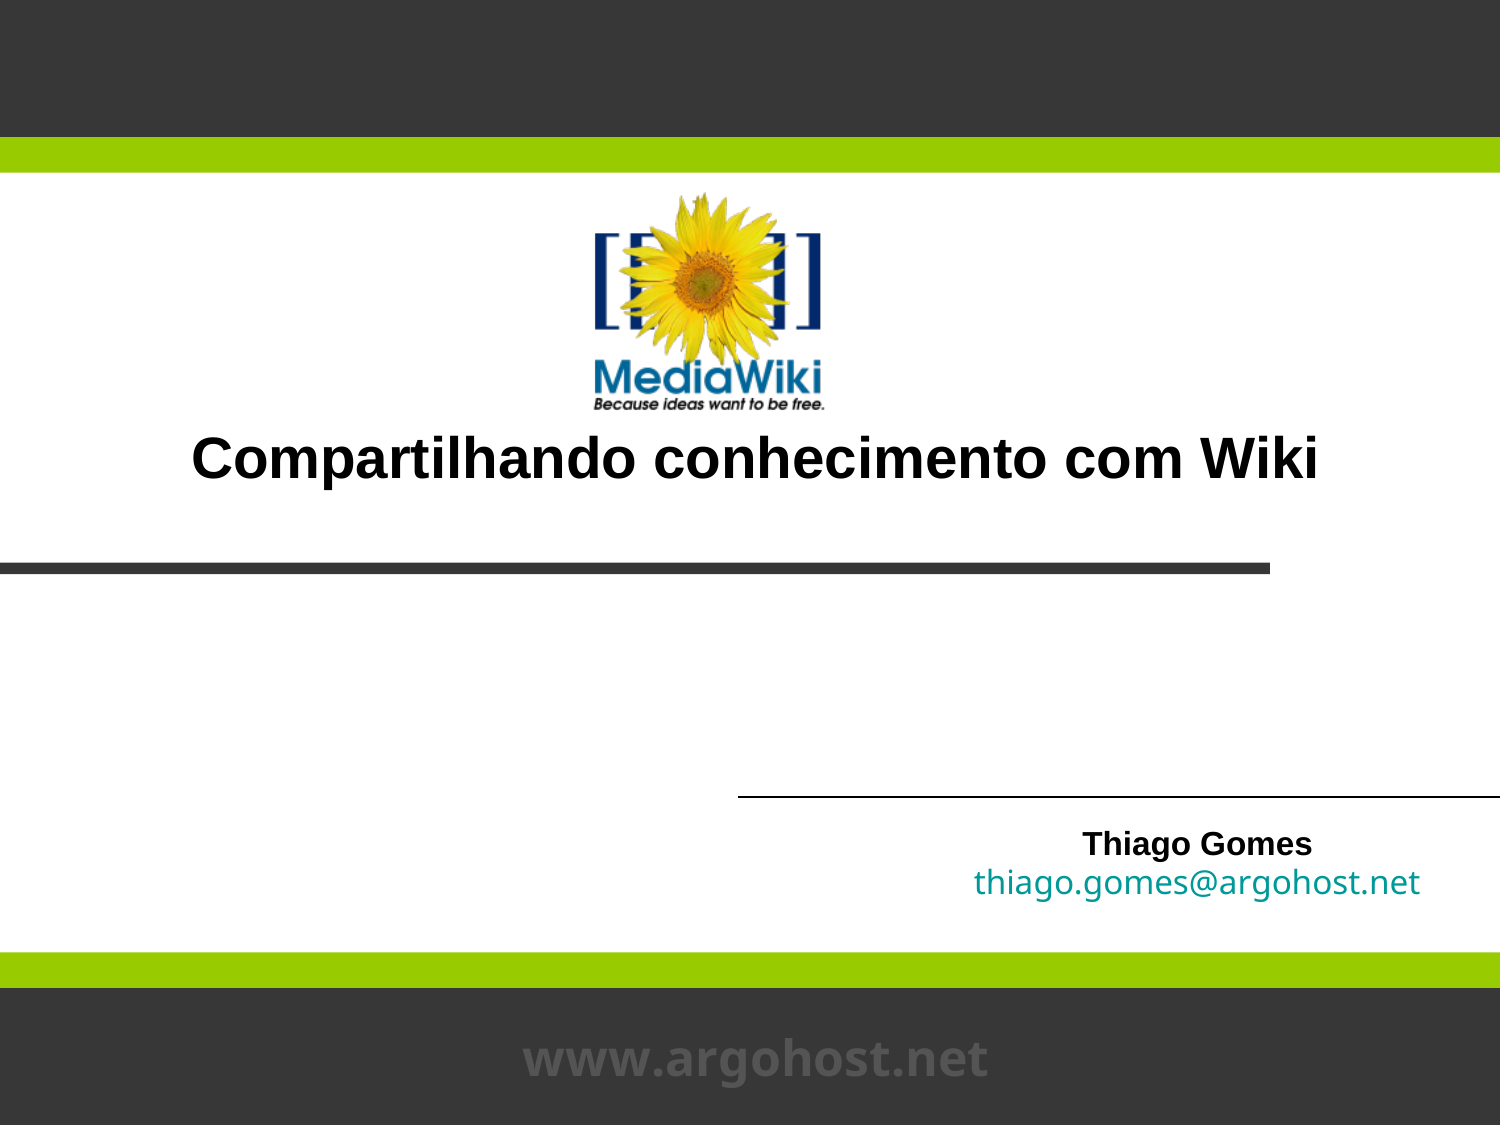

Compartilhando conhecimento com Wiki
Thiago Gomes
thiago.gomes@argohost.net
www.argohost.net